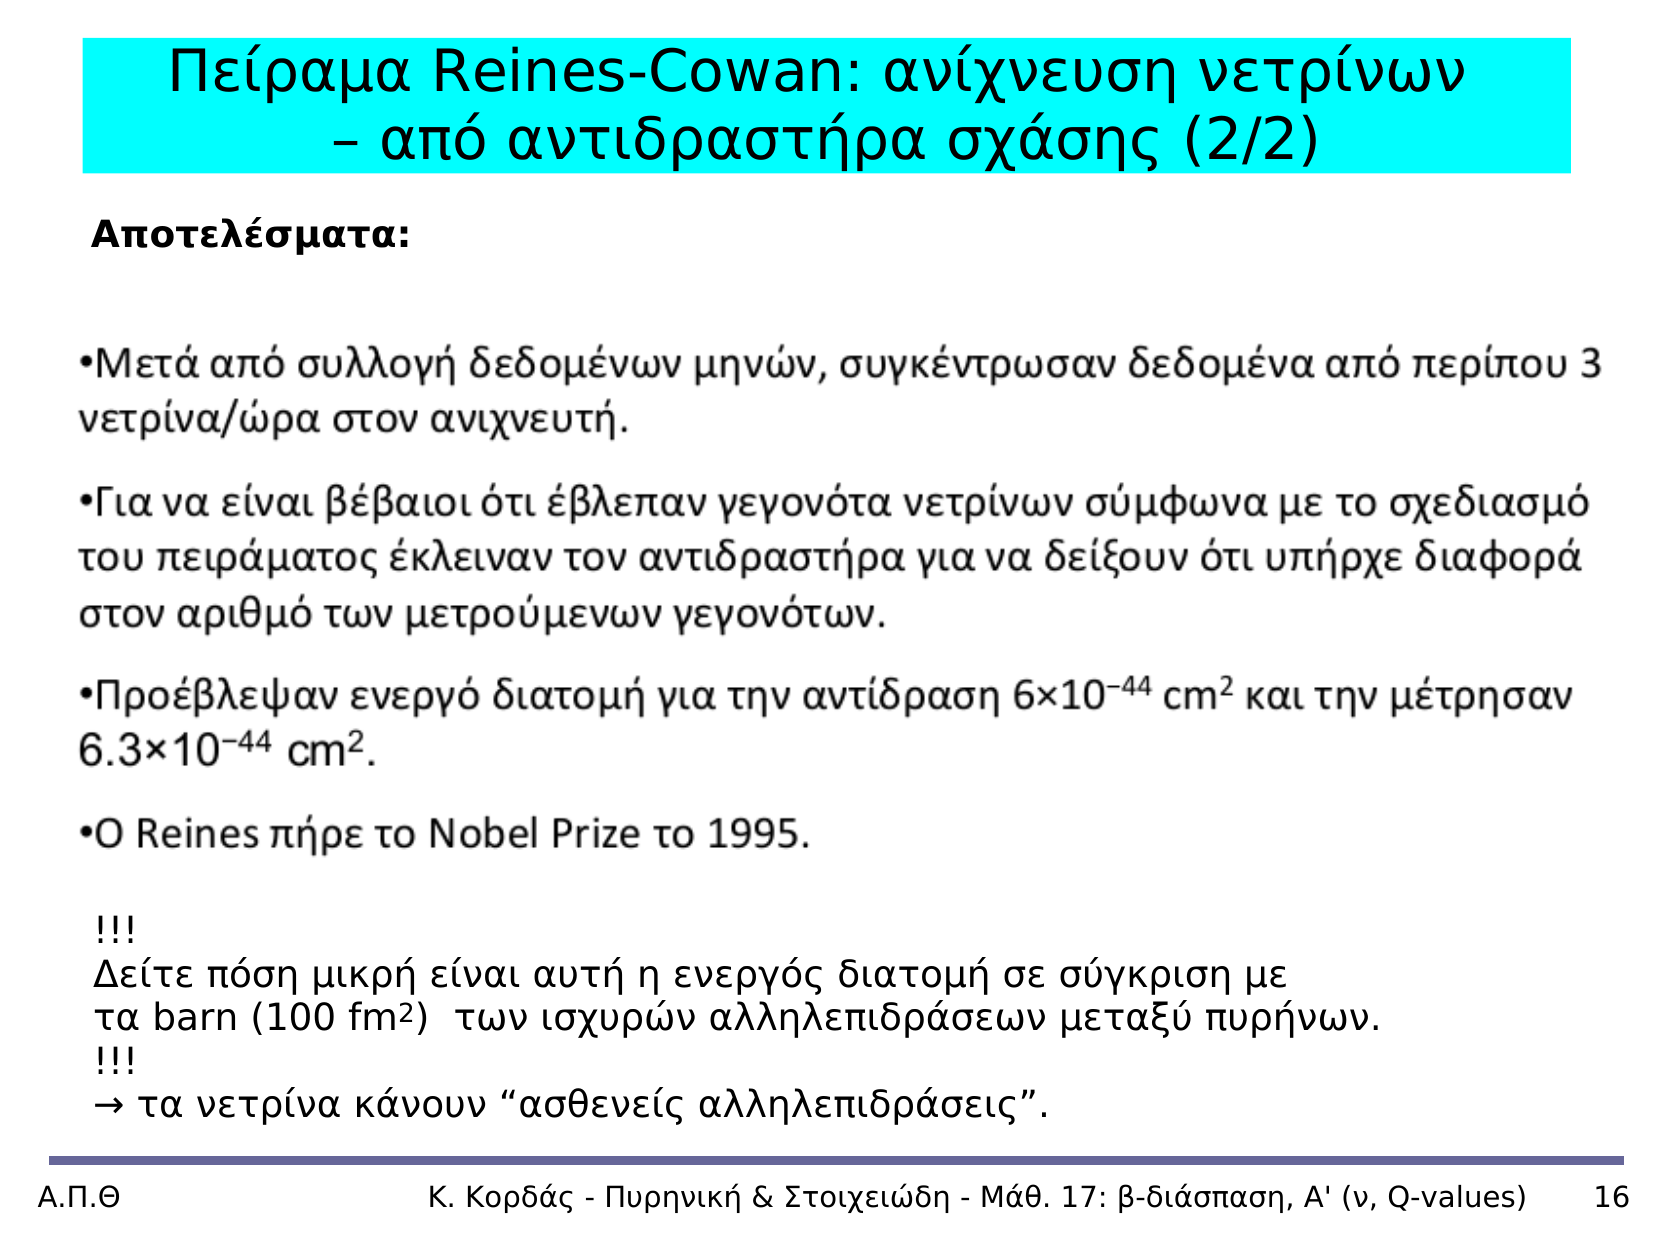

# Πείραμα Reines-Cowan: ανίχνευση νετρίνων – από αντιδραστήρα σχάσης (2/2)
Αποτελέσματα:
!!!
Δείτε πόση μικρή είναι αυτή η ενεργός διατομή σε σύγκριση με
τα barn (100 fm2) των ισχυρών αλληλεπιδράσεων μεταξύ πυρήνων.
!!!
→ τα νετρίνα κάνουν “ασθενείς αλληλεπιδράσεις”.
Α.Π.Θ
Κ. Κορδάς - Πυρηνική & Στοιχειώδη - Μάθ. 17: β-διάσπαση, A' (ν, Q-values)
16